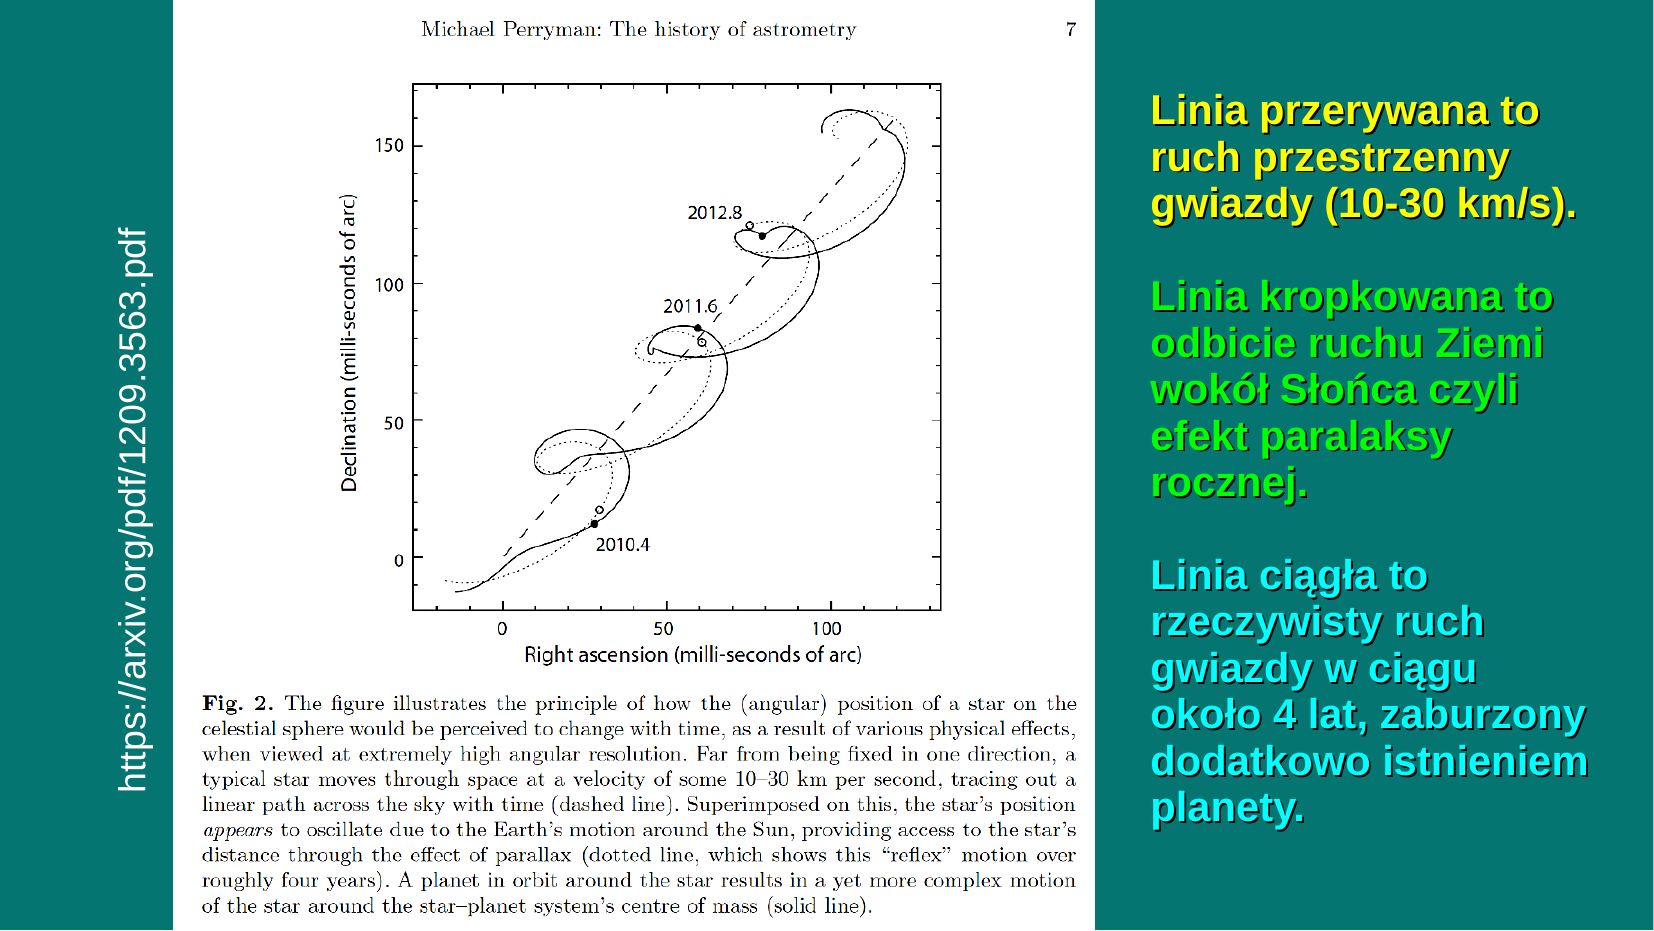

Linia przerywana to ruch przestrzenny gwiazdy (10-30 km/s).
Linia kropkowana to odbicie ruchu Ziemi wokół Słońca czyli efekt paralaksy rocznej.
Linia ciągła to rzeczywisty ruch gwiazdy w ciągu około 4 lat, zaburzony dodatkowo istnieniem planety.
https://arxiv.org/pdf/1209.3563.pdf